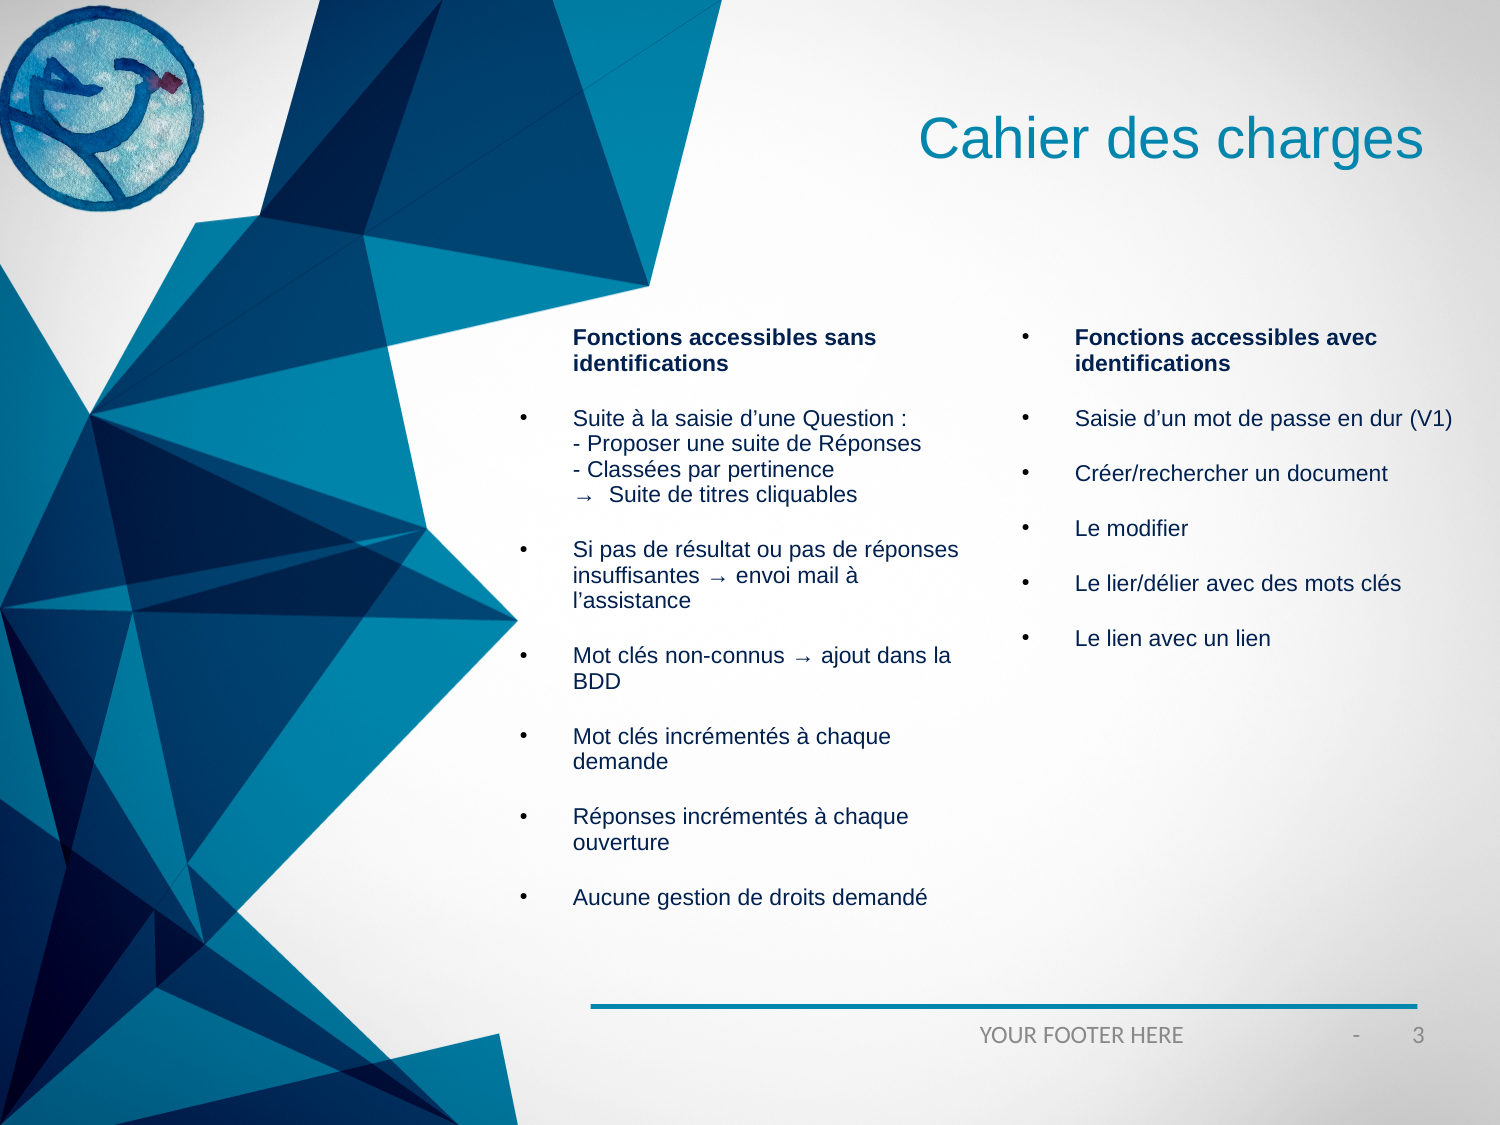

# Cahier des charges
Fonctions accessibles sans identifications
Suite à la saisie d’une Question :
- Proposer une suite de Réponses
- Classées par pertinence
→ Suite de titres cliquables
Si pas de résultat ou pas de réponses insuffisantes → envoi mail à l’assistance
Mot clés non-connus → ajout dans la BDD
Mot clés incrémentés à chaque demande
Réponses incrémentés à chaque ouverture
Aucune gestion de droits demandé
Fonctions accessibles avec identifications
Saisie d’un mot de passe en dur (V1)
Créer/rechercher un document
Le modifier
Le lier/délier avec des mots clés
Le lien avec un lien
YOUR FOOTER HERE
3